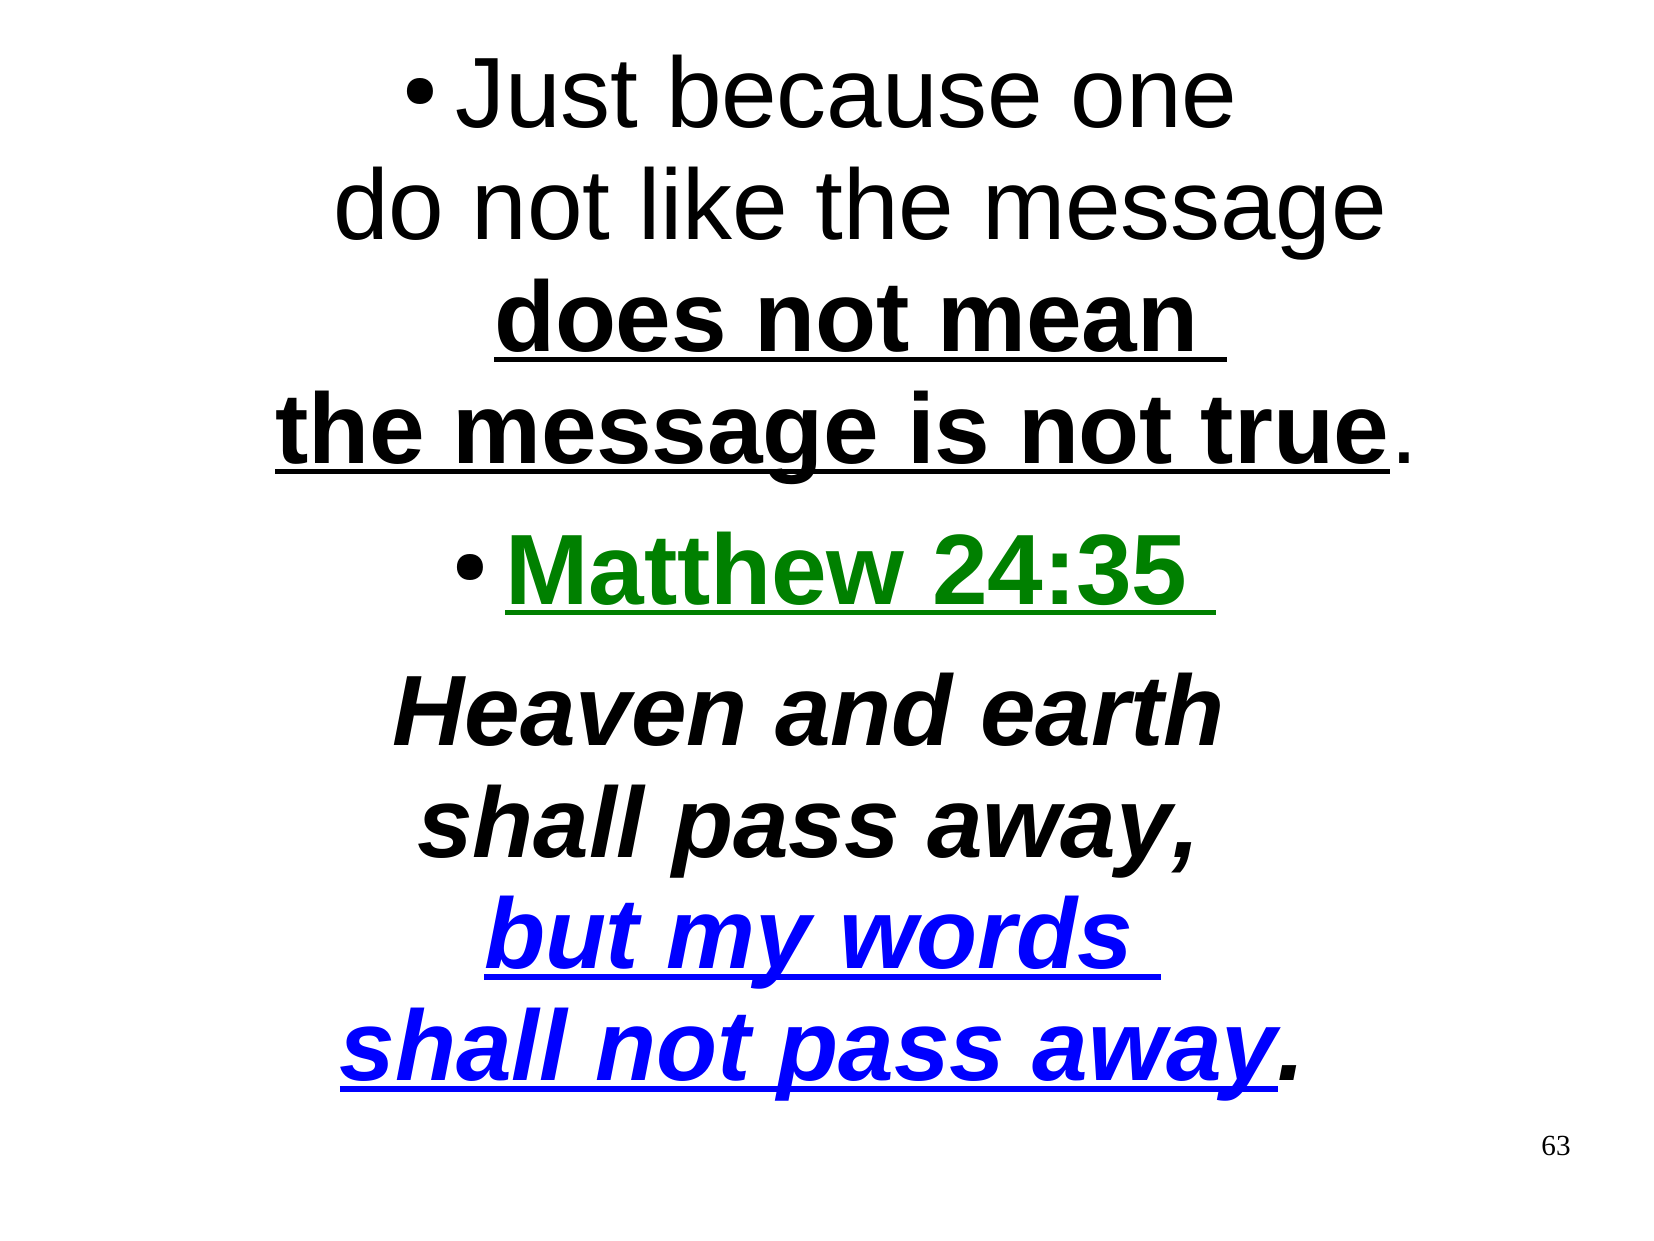

# Just because one do not like the message does not mean the message is not true.
Matthew 24:35
Heaven and earth
shall pass away,
but my words
shall not pass away.
63